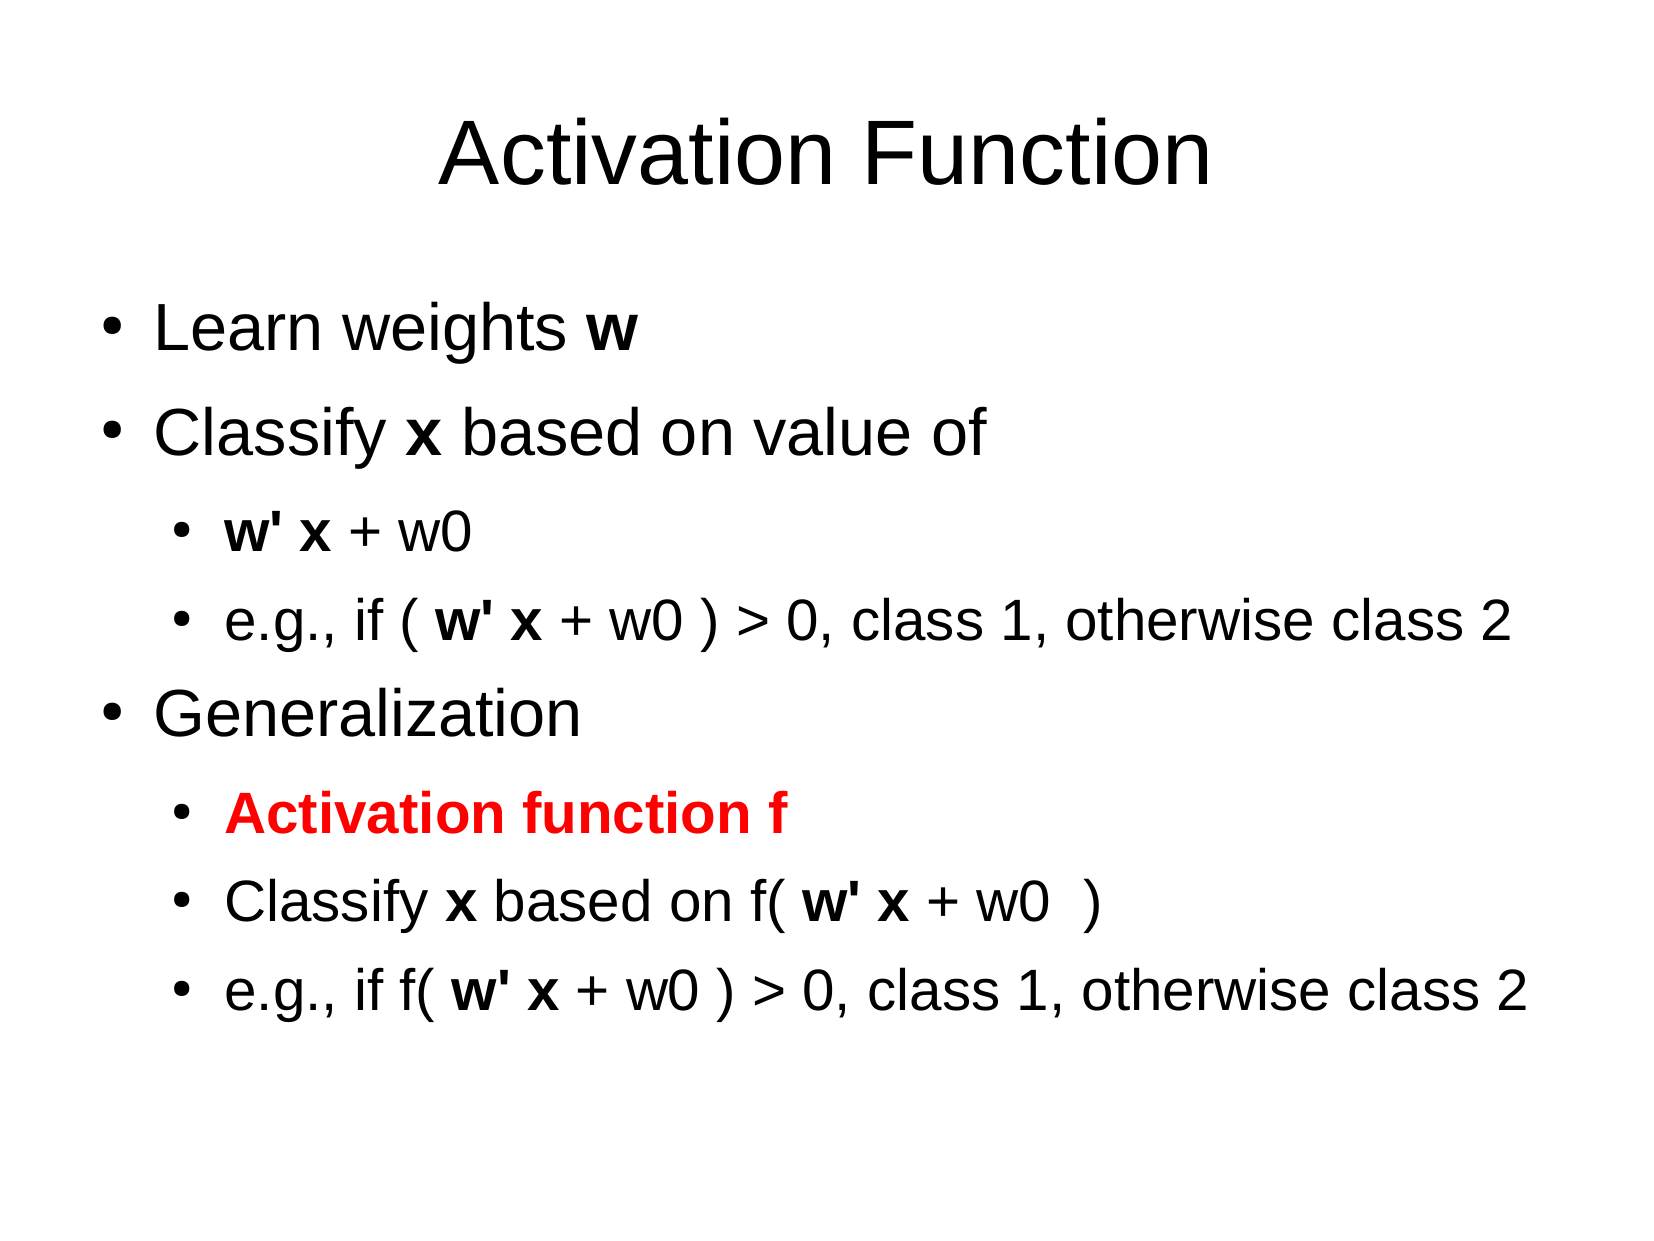

# Activation Function
Learn weights w
Classify x based on value of
w' x + w0
e.g., if ( w' x + w0 ) > 0, class 1, otherwise class 2
Generalization
Activation function f
Classify x based on f( w' x + w0 )
e.g., if f( w' x + w0 ) > 0, class 1, otherwise class 2